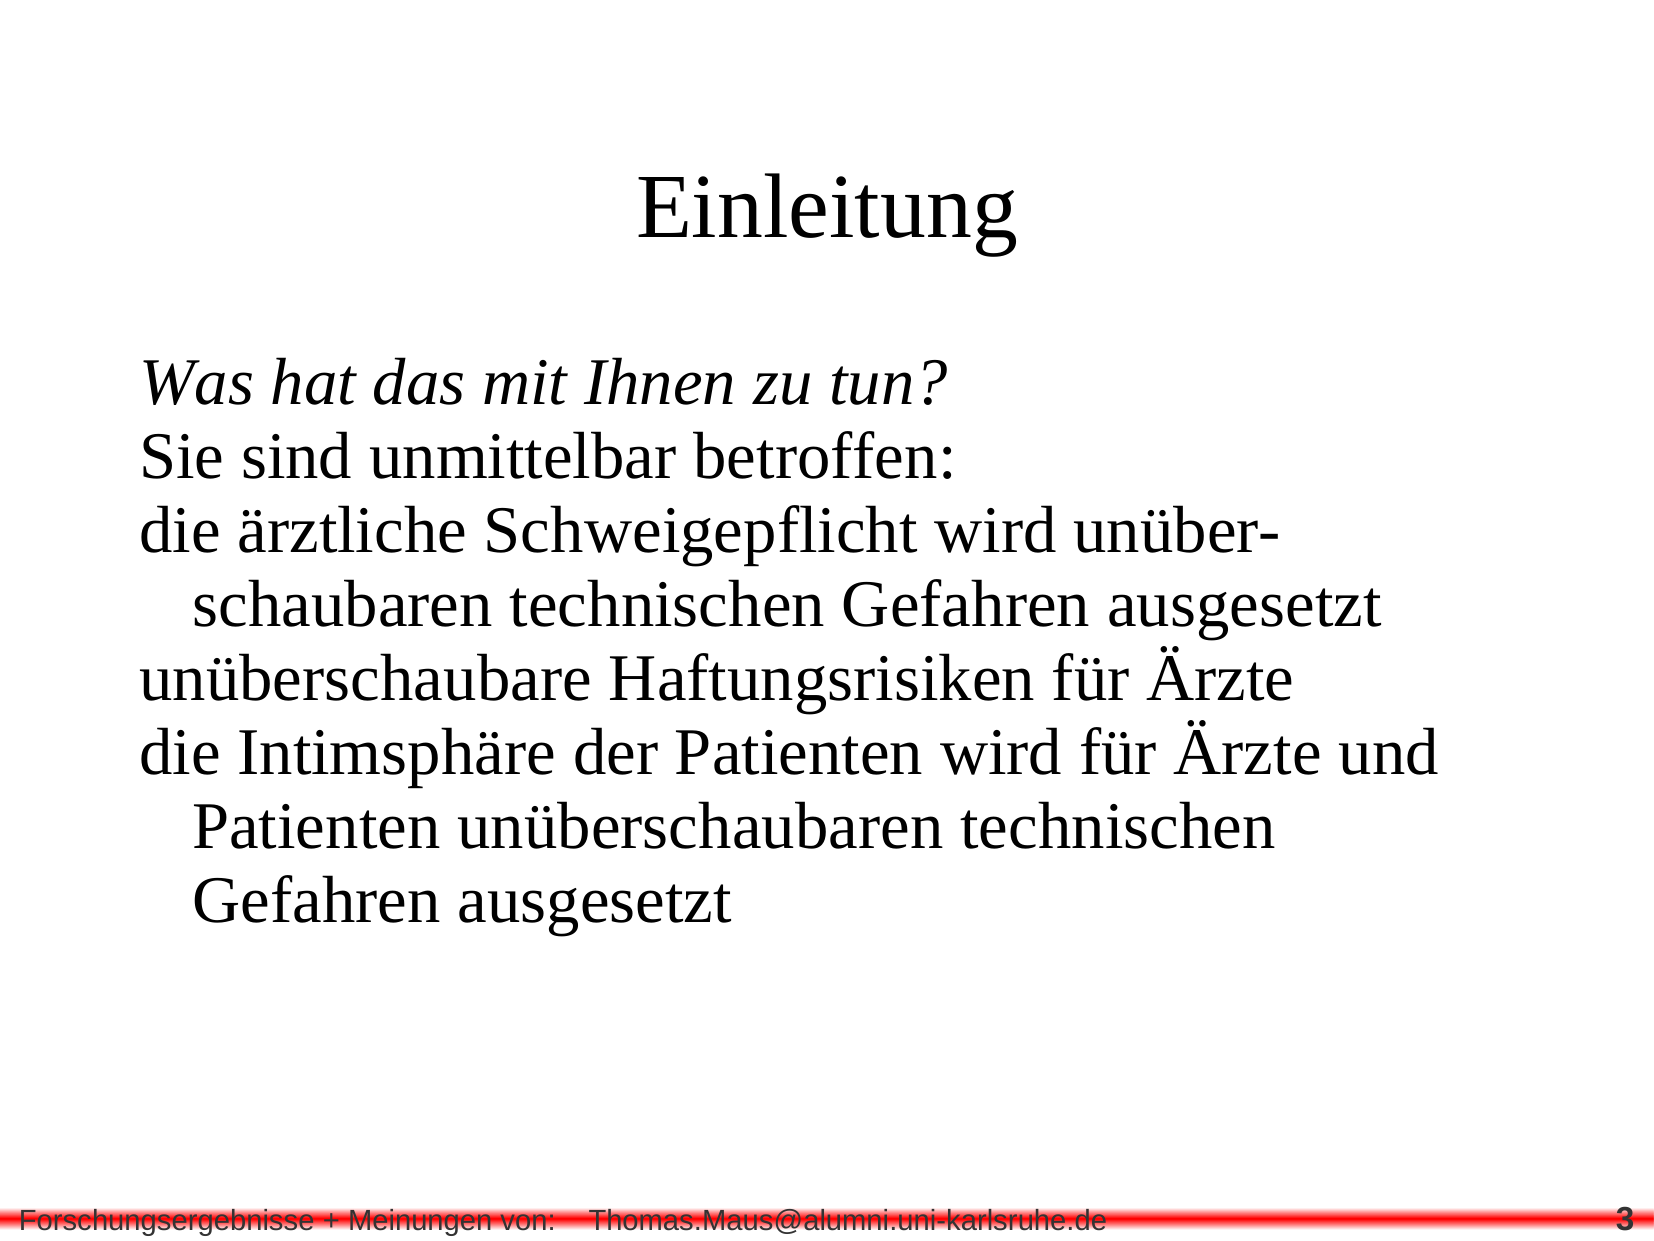

# Einleitung
Was hat das mit Ihnen zu tun?
Sie sind unmittelbar betroffen:
die ärztliche Schweigepflicht wird unüber-schaubaren technischen Gefahren ausgesetzt
unüberschaubare Haftungsrisiken für Ärzte
die Intimsphäre der Patienten wird für Ärzte und Patienten unüberschaubaren technischen Gefahren ausgesetzt